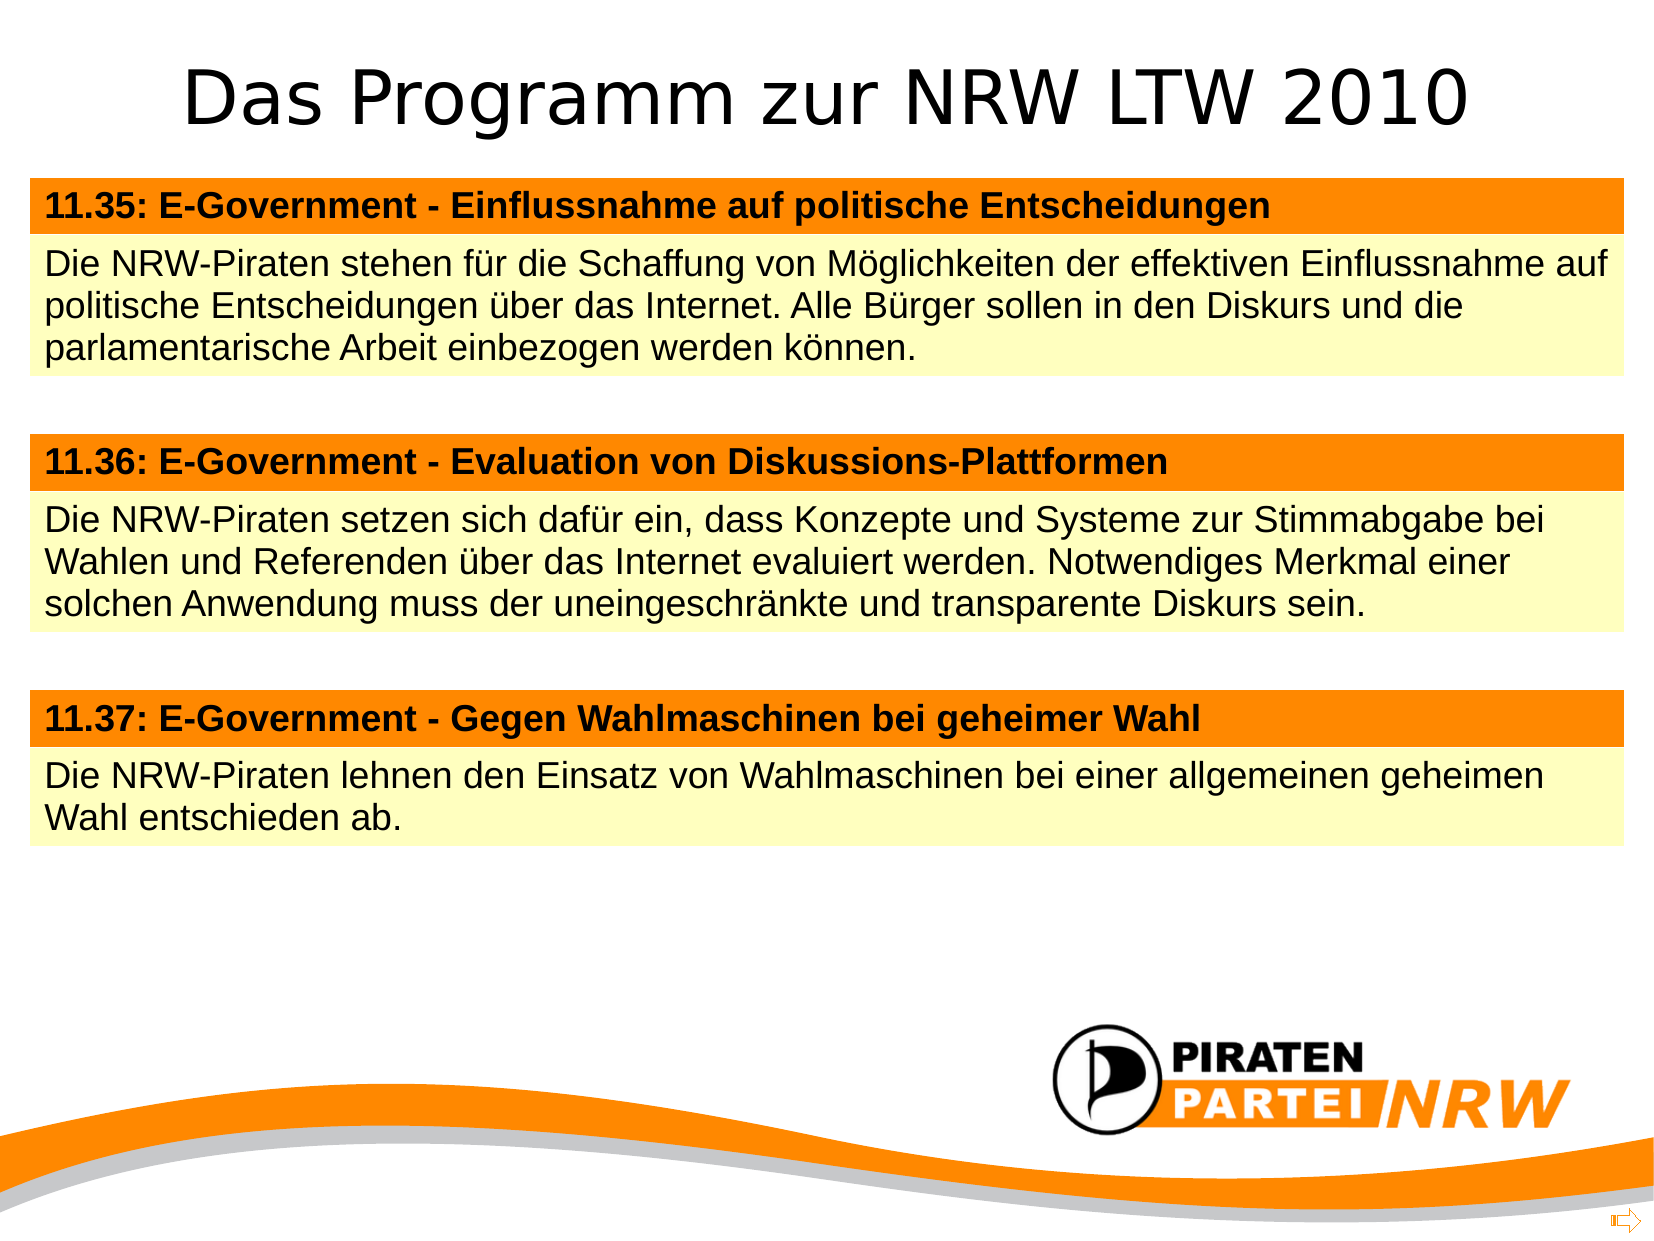

# Das Programm zur NRW LTW 2010
| 11.35: E-Government - Einflussnahme auf politische Entscheidungen |
| --- |
| Die NRW-Piraten stehen für die Schaffung von Möglichkeiten der effektiven Einflussnahme auf politische Entscheidungen über das Internet. Alle Bürger sollen in den Diskurs und die parlamentarische Arbeit einbezogen werden können. |
| |
| 11.36: E-Government - Evaluation von Diskussions-Plattformen |
| Die NRW-Piraten setzen sich dafür ein, dass Konzepte und Systeme zur Stimmabgabe bei Wahlen und Referenden über das Internet evaluiert werden. Notwendiges Merkmal einer solchen Anwendung muss der uneingeschränkte und transparente Diskurs sein. |
| |
| 11.37: E-Government - Gegen Wahlmaschinen bei geheimer Wahl |
| Die NRW-Piraten lehnen den Einsatz von Wahlmaschinen bei einer allgemeinen geheimen Wahl entschieden ab. |